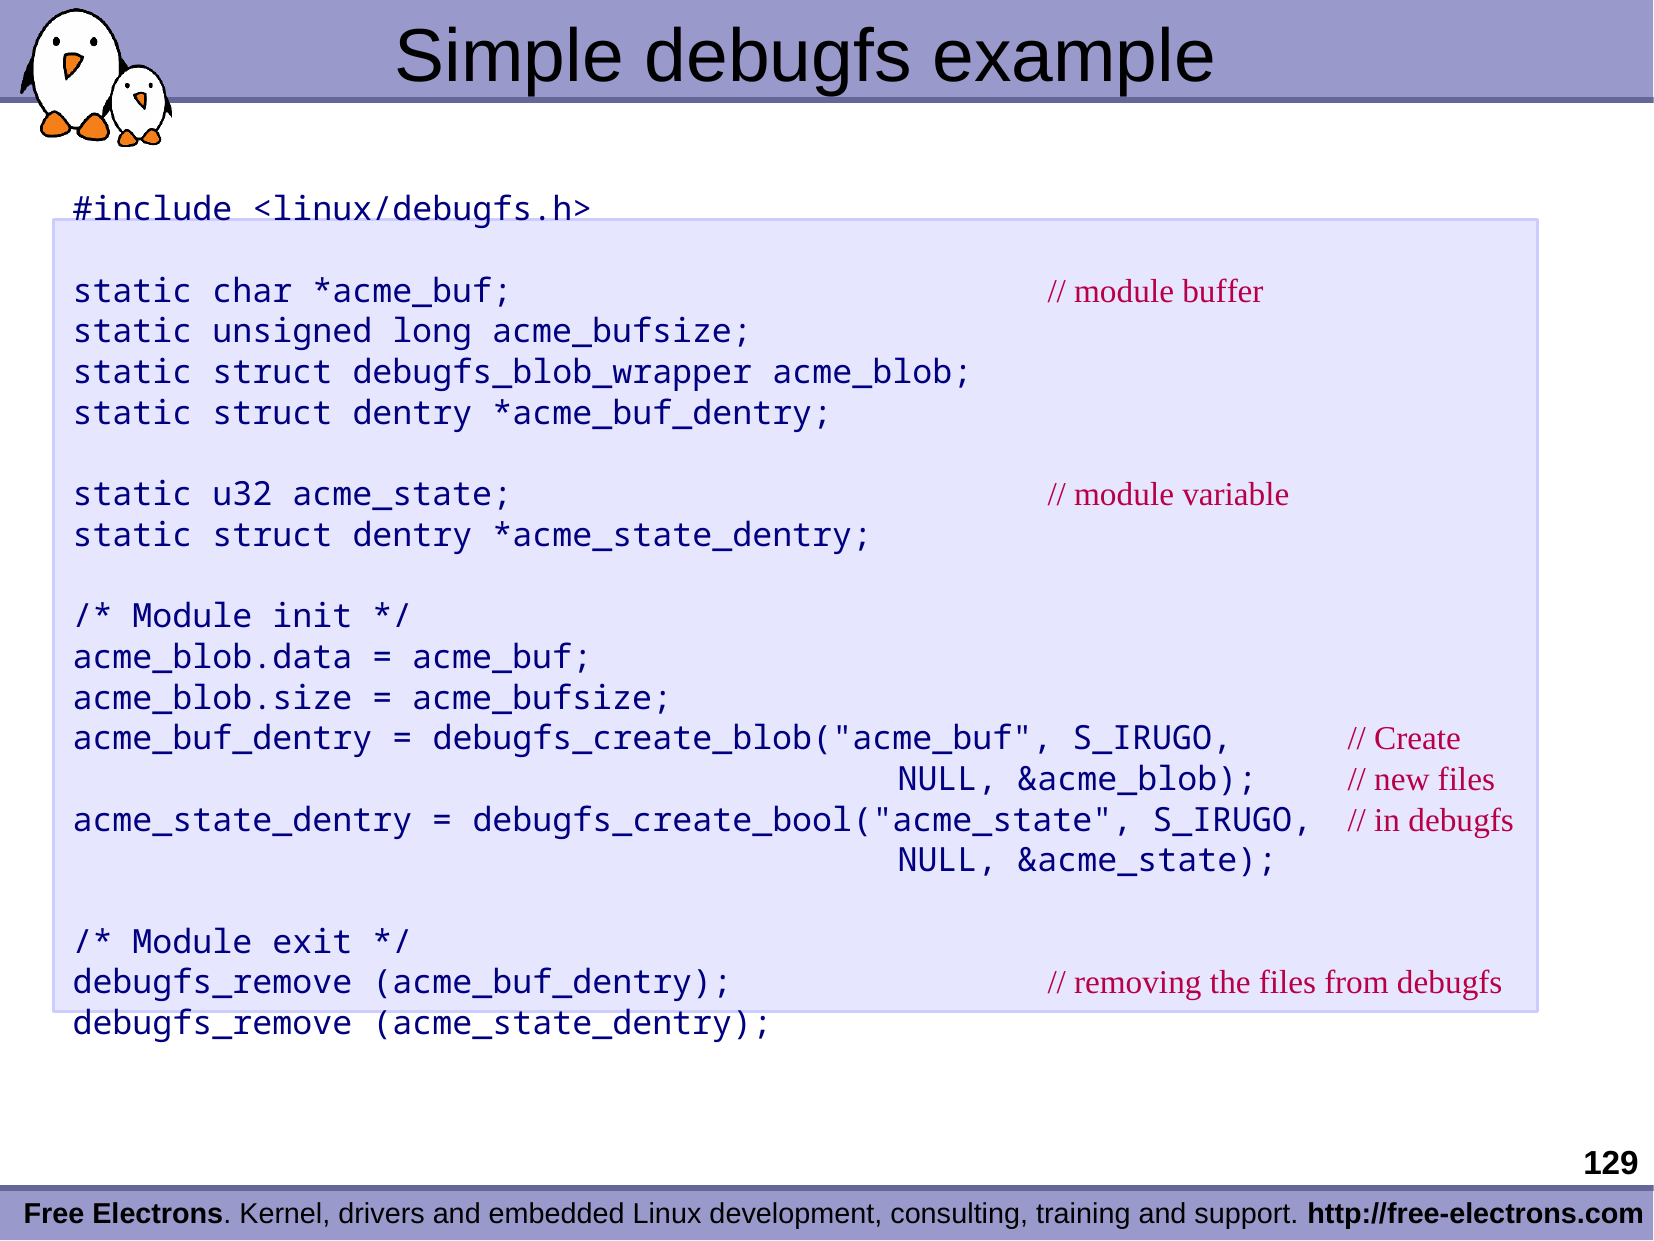

# Simple debugfs example
#include <linux/debugfs.h>
static char *acme_buf;								// module buffer
static unsigned long acme_bufsize;
static struct debugfs_blob_wrapper acme_blob;
static struct dentry *acme_buf_dentry;
static u32 acme_state;								// module variable
static struct dentry *acme_state_dentry;
/* Module init */
acme_blob.data = acme_buf;
acme_blob.size = acme_bufsize;
acme_buf_dentry = debugfs_create_blob("acme_buf", S_IRUGO,		// Create
											NULL, &acme_blob);		// new files
acme_state_dentry = debugfs_create_bool("acme_state", S_IRUGO,	// in debugfs
											NULL, &acme_state);
/* Module exit */
debugfs_remove (acme_buf_dentry);					// removing the files from debugfs
debugfs_remove (acme_state_dentry);